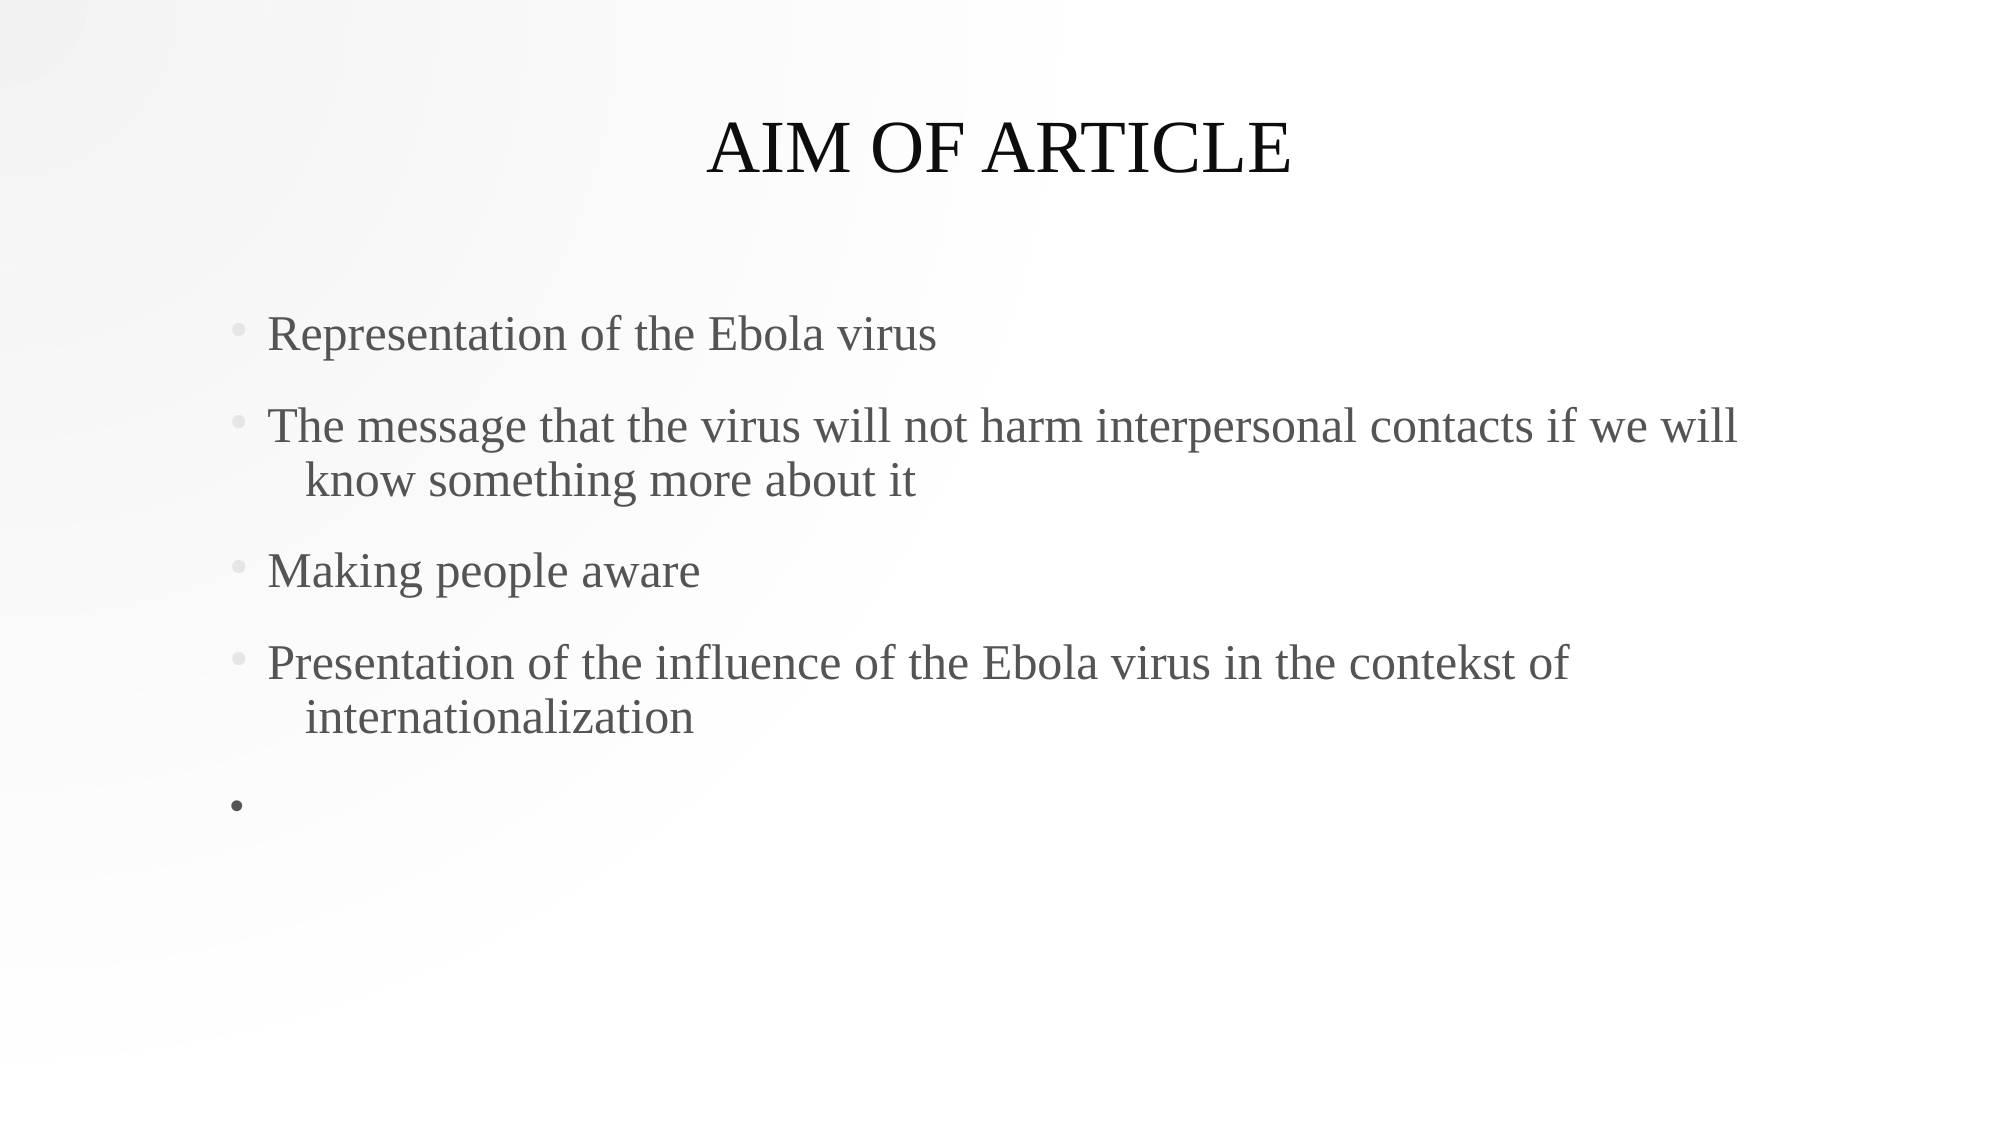

# Aim of article
Representation of the Ebola virus
The message that the virus will not harm interpersonal contacts if we will know something more about it
Making people aware
Presentation of the influence of the Ebola virus in the contekst of internationalization